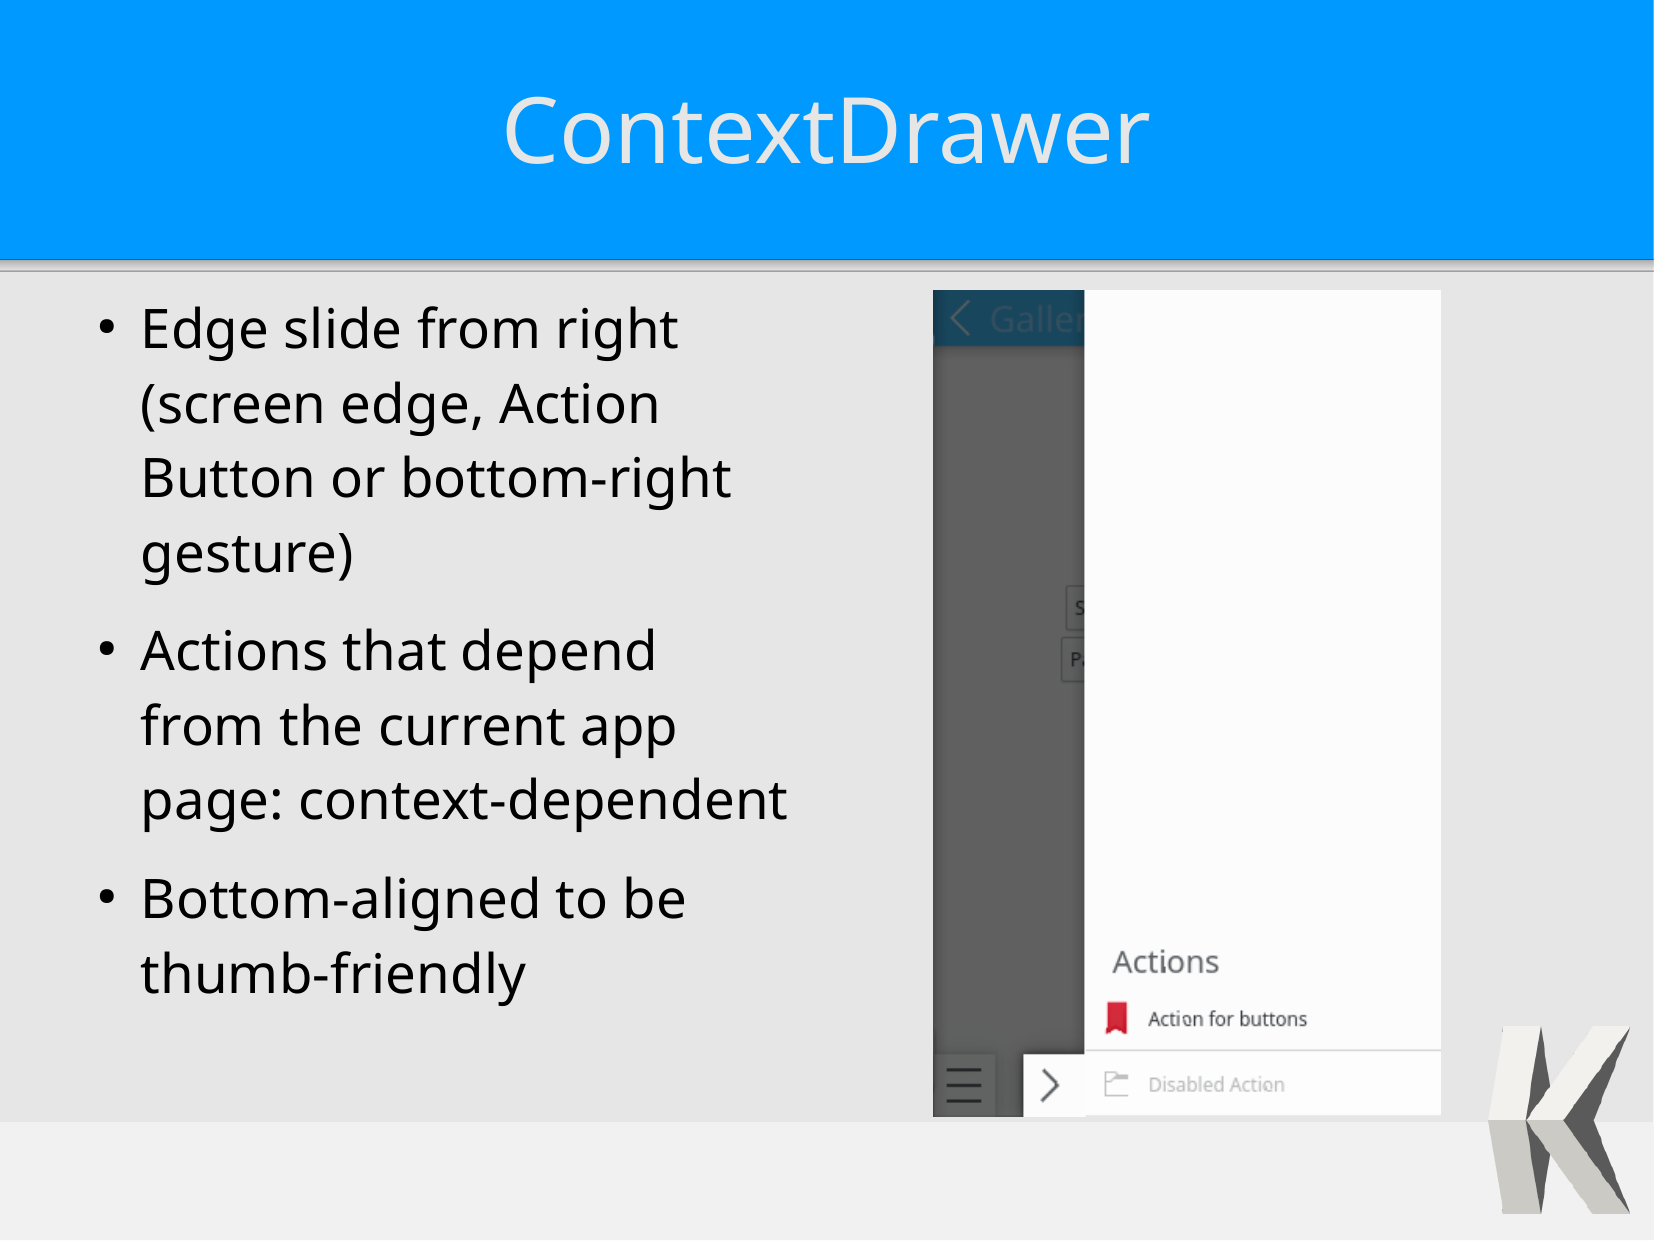

# ContextDrawer
Edge slide from right (screen edge, Action Button or bottom-right gesture)
Actions that depend from the current app page: context-dependent
Bottom-aligned to be thumb-friendly